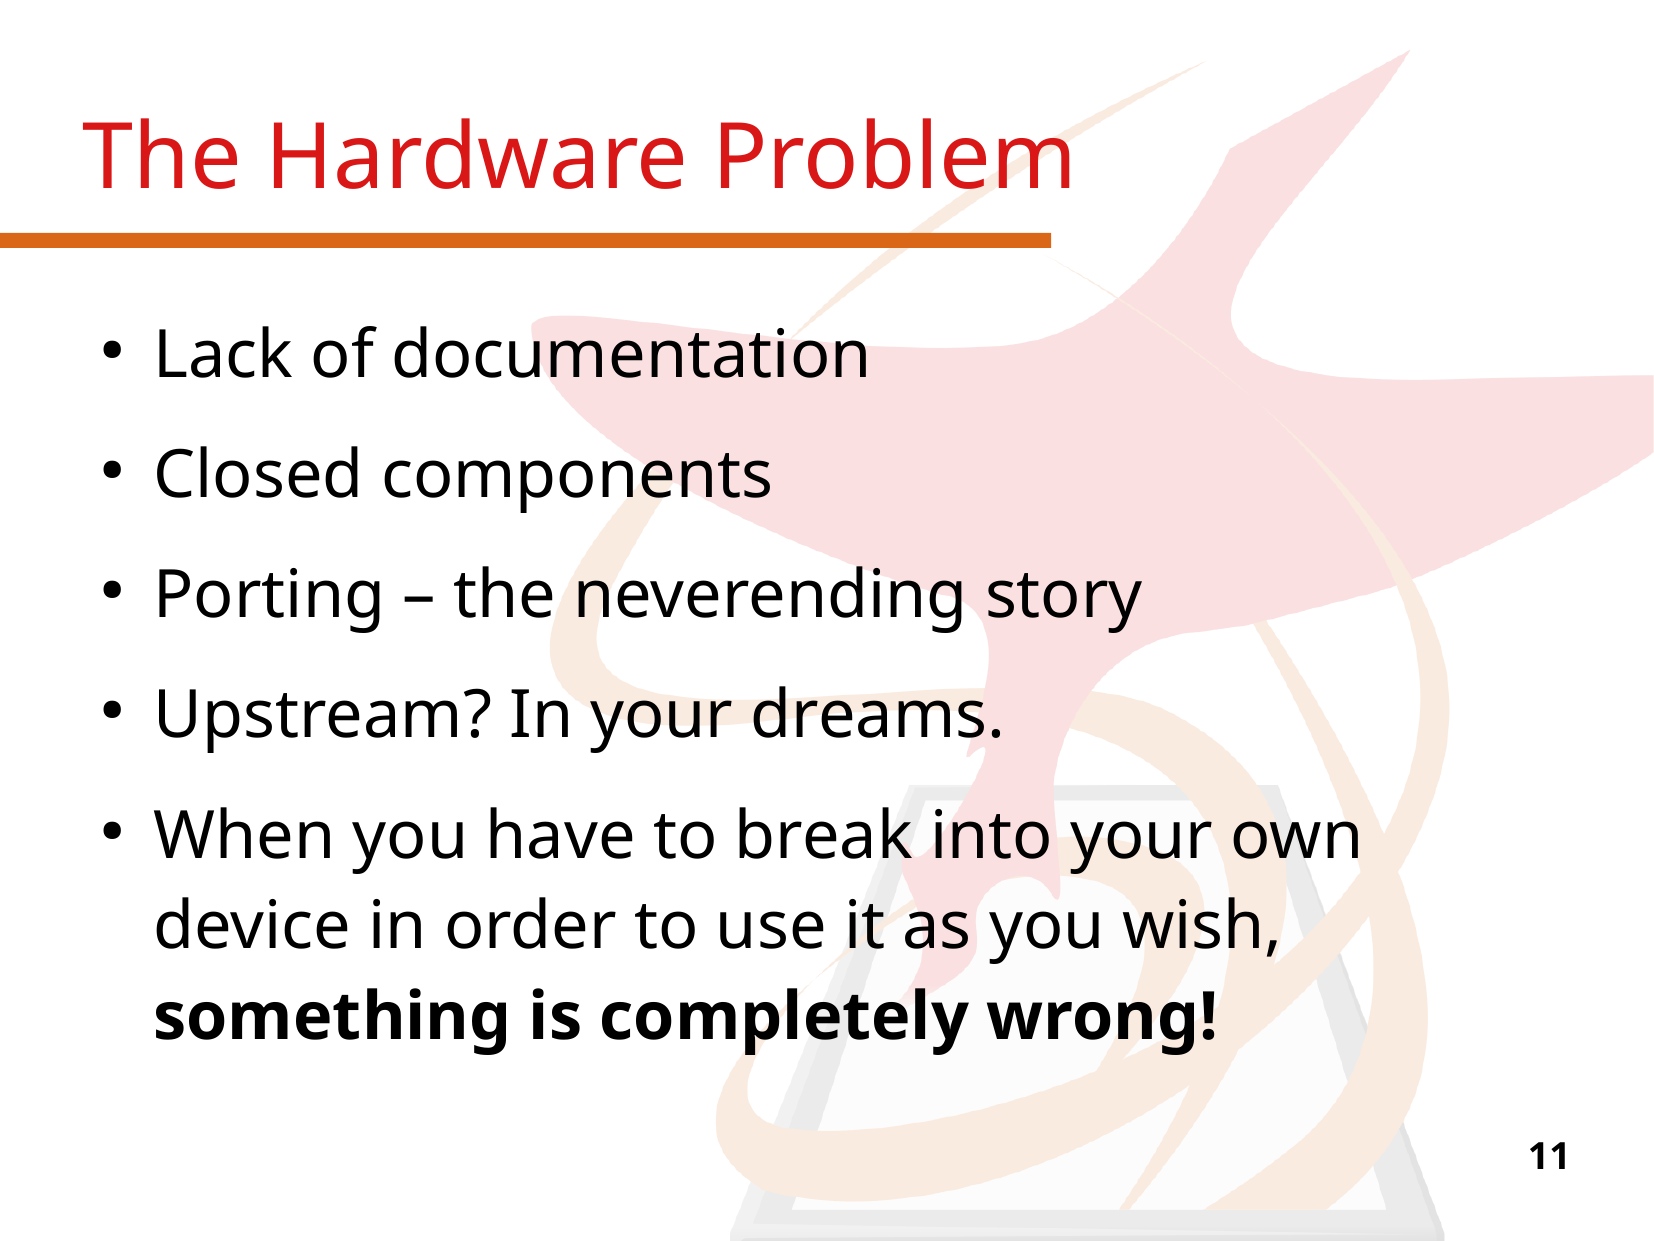

# The Hardware Problem
Lack of documentation
Closed components
Porting – the neverending story
Upstream? In your dreams.
When you have to break into your own device in order to use it as you wish, something is completely wrong!
11